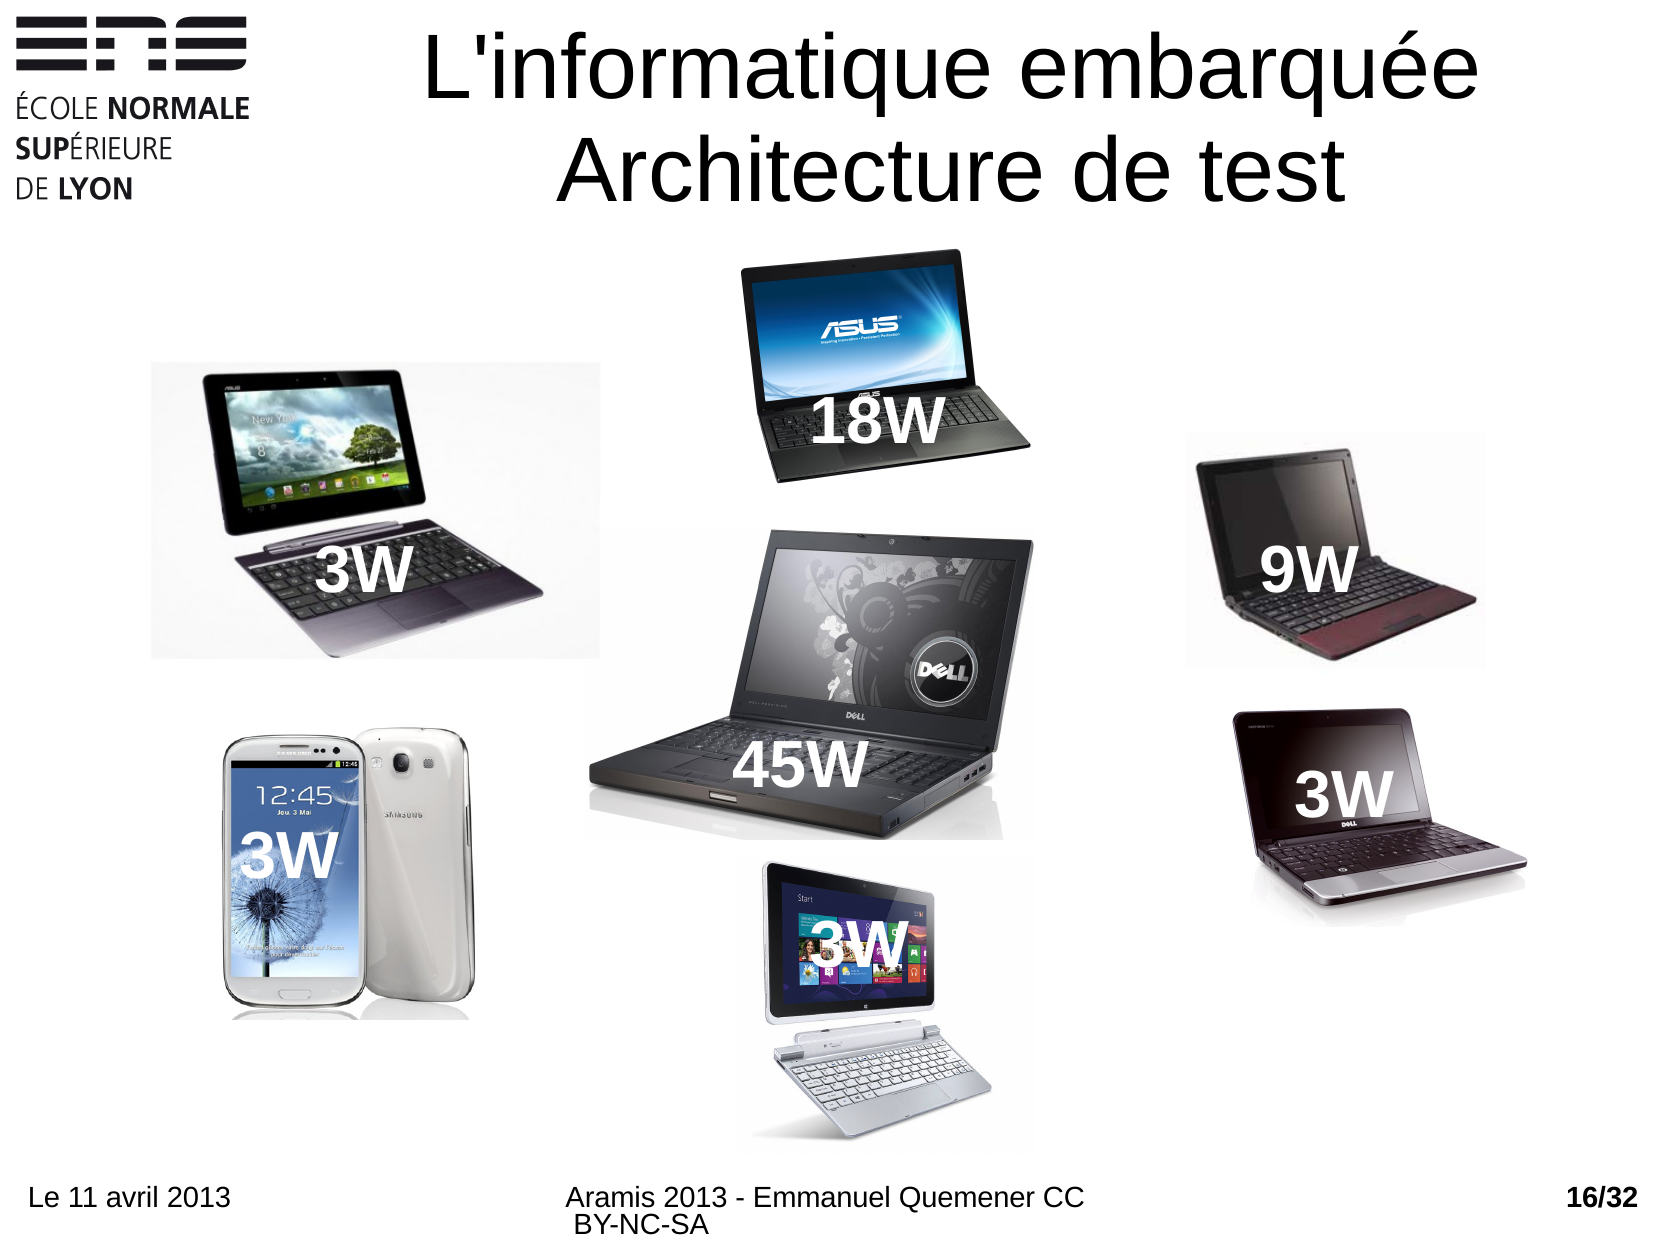

# L'informatique embarquée Architecture de test
18W
3W
9W
45W
3W
3W
3W
Le 11 avril 2013
Aramis 2013 - Emmanuel Quemener CC BY-NC-SA
16